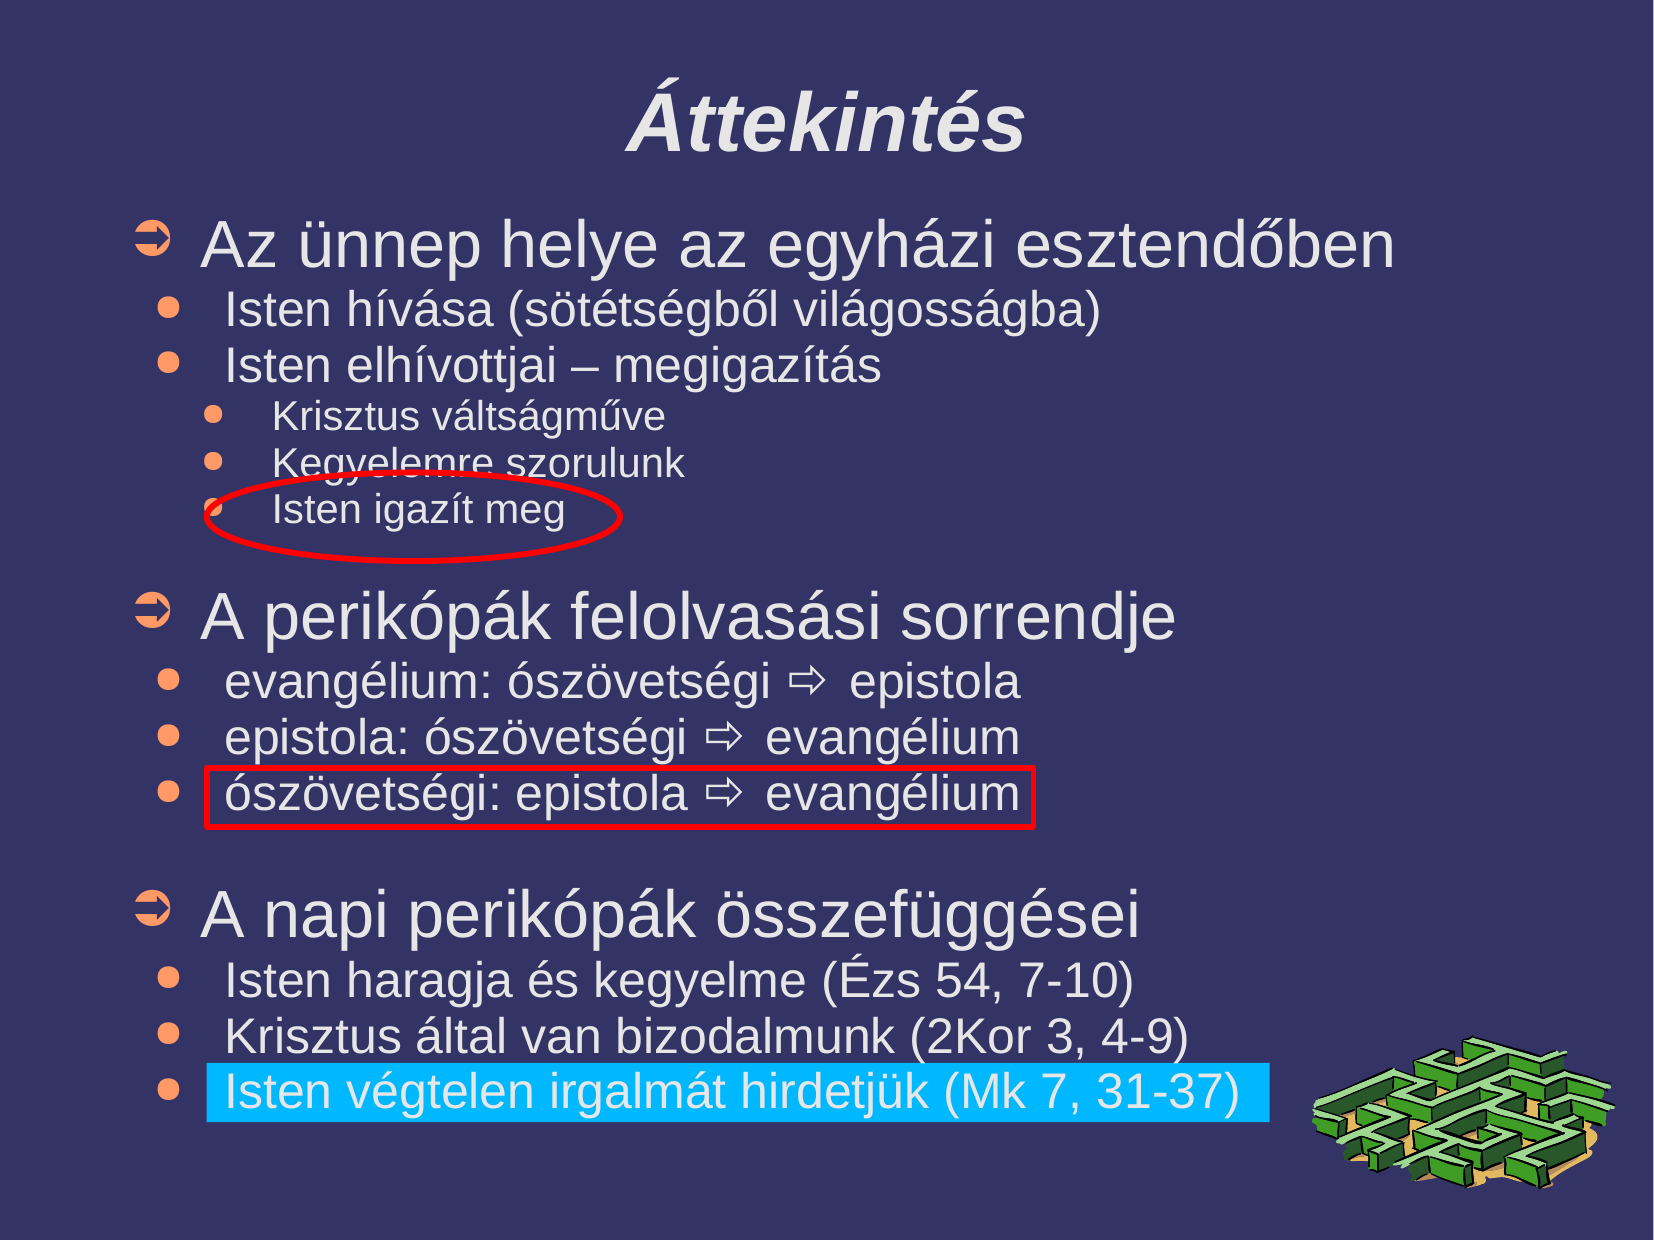

# Áttekintés
Az ünnep helye az egyházi esztendőben
Isten hívása (sötétségből világosságba)
Isten elhívottjai – megigazítás
Krisztus váltságműve
Kegyelemre szorulunk
Isten igazít meg
A perikópák felolvasási sorrendje
evangélium: ószövetségi  epistola
epistola: ószövetségi  evangélium
ószövetségi: epistola  evangélium
A napi perikópák összefüggései
Isten haragja és kegyelme (Ézs 54, 7-10)
Krisztus által van bizodalmunk (2Kor 3, 4-9)
Isten végtelen irgalmát hirdetjük (Mk 7, 31-37)